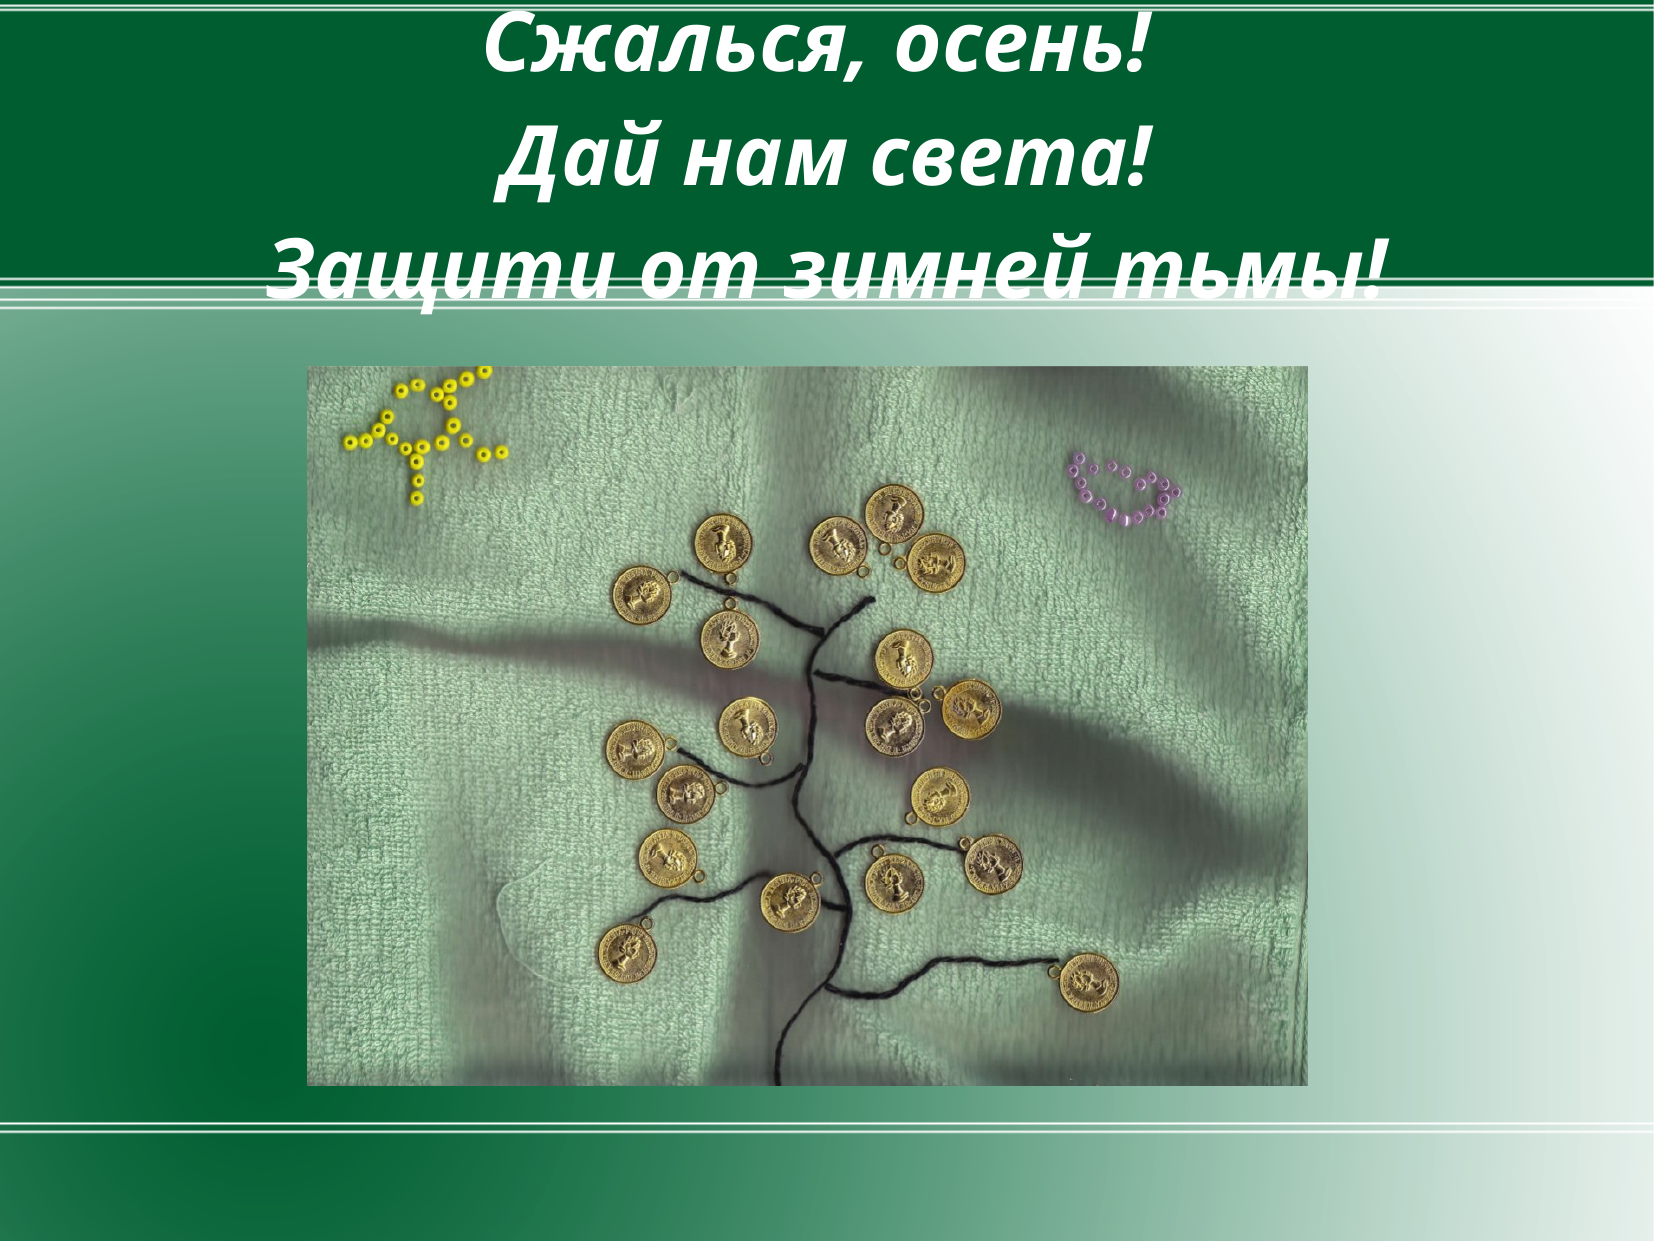

# Сжалься, осень! Дай нам света! Защити от зимней тьмы!